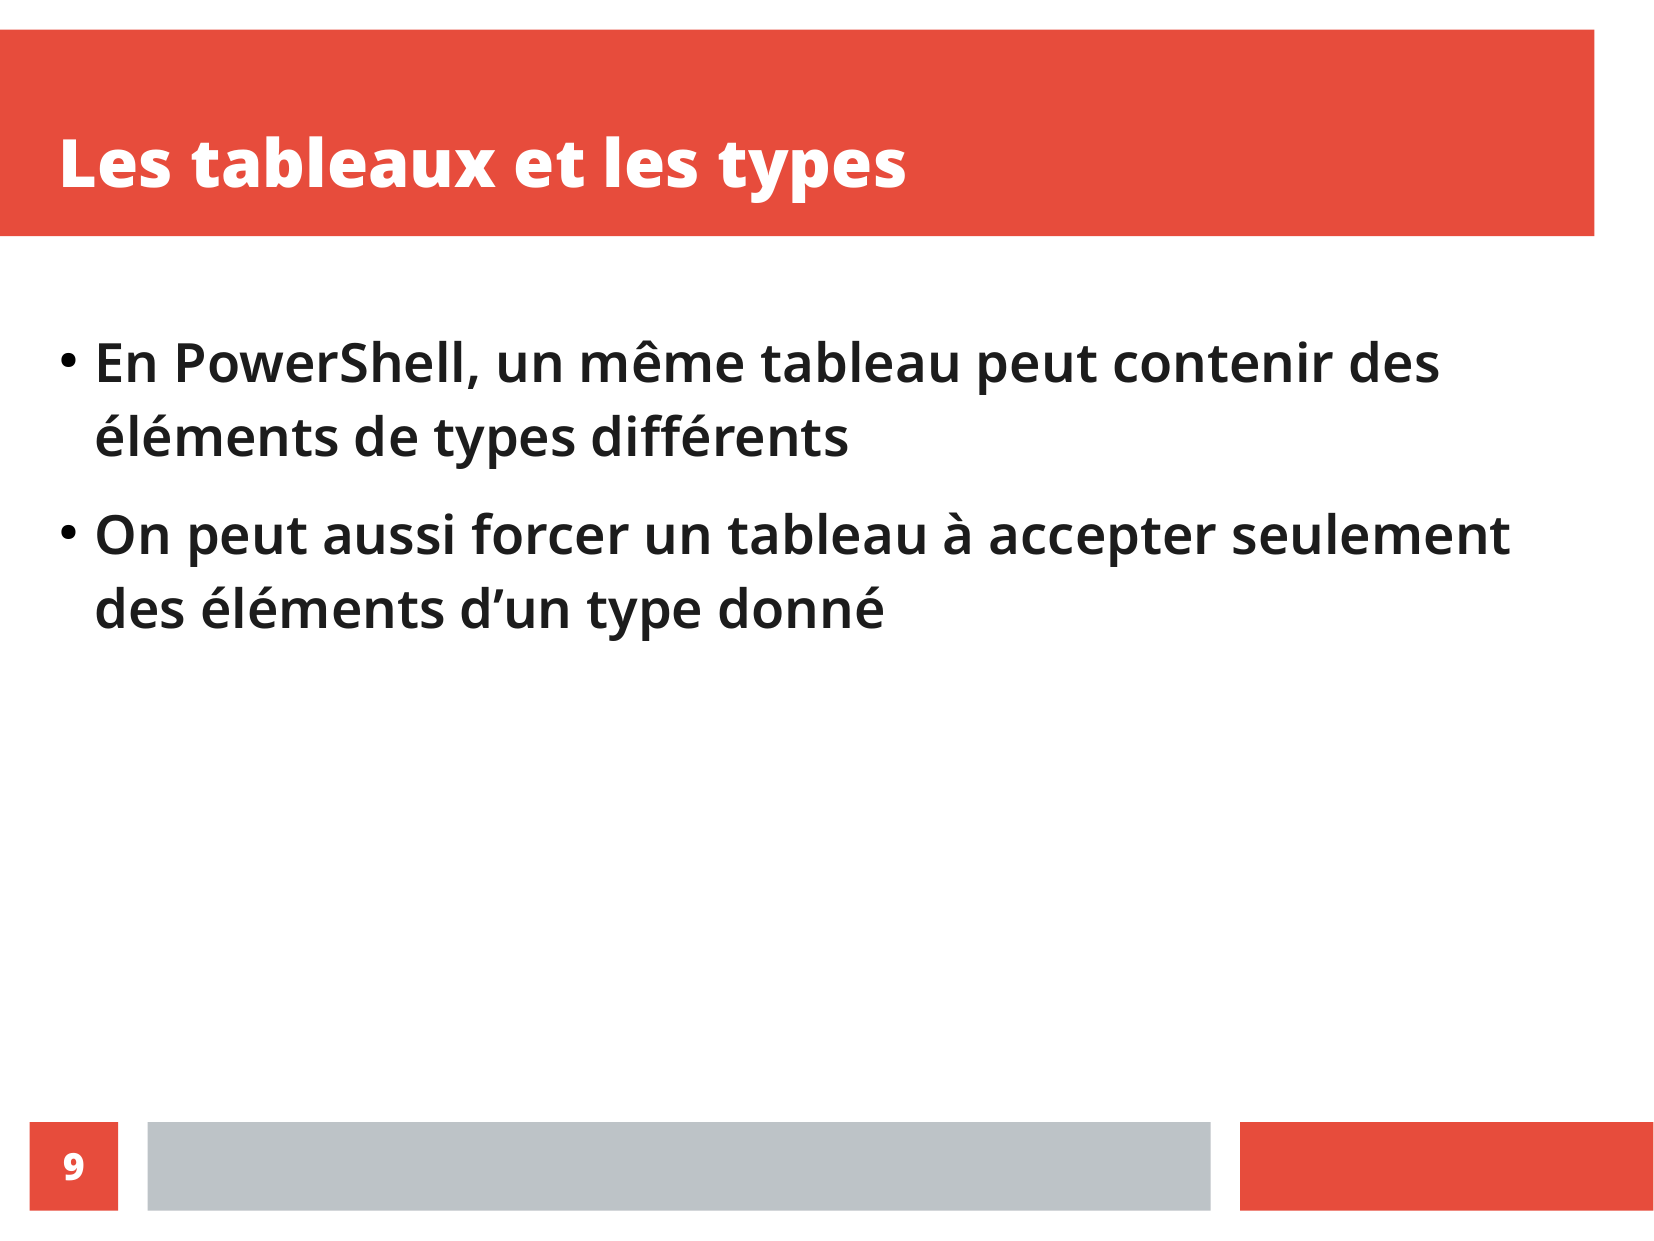

# Les tableaux et les types
En PowerShell, un même tableau peut contenir des éléments de types différents
On peut aussi forcer un tableau à accepter seulement des éléments d’un type donné
9